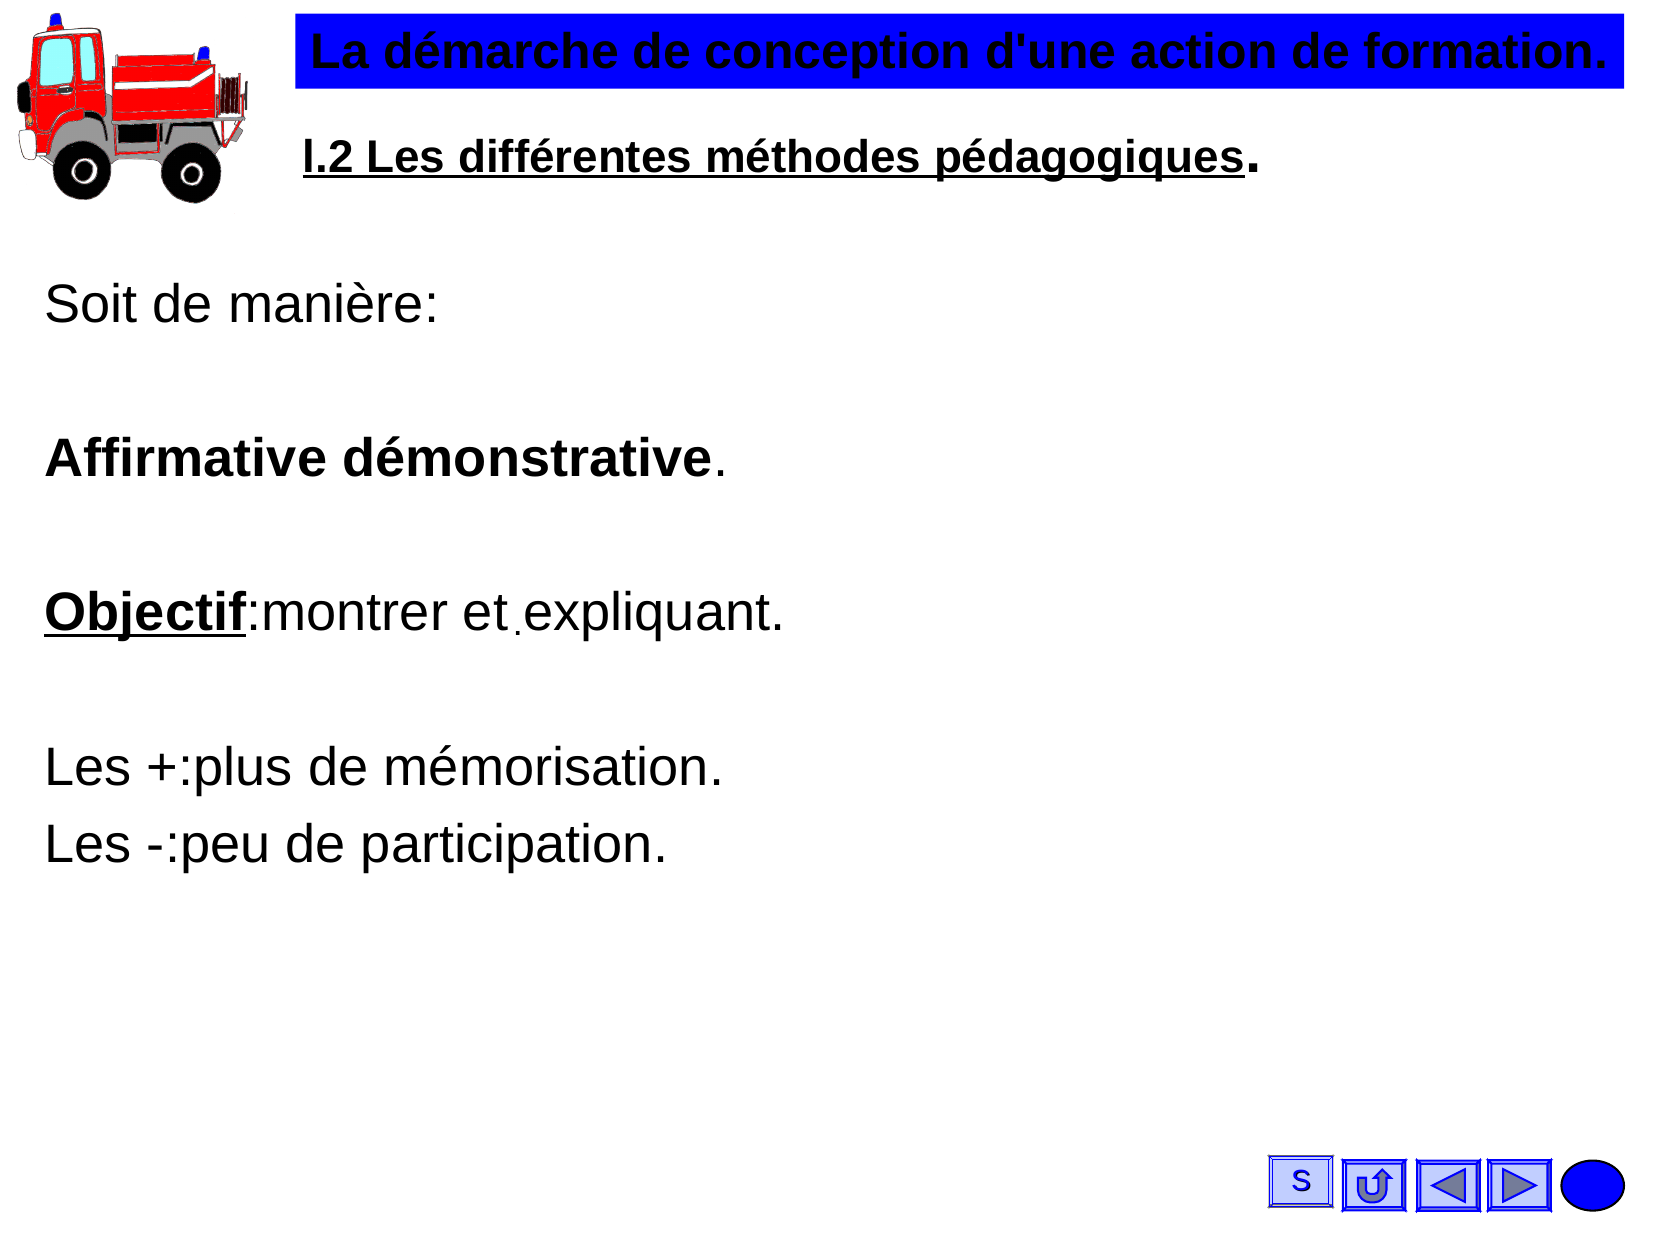

La démarche de conception d'une action de formation.
l.2 Les différentes méthodes pédagogiques.
Soit de manière:
Affirmative démonstrative.
Objectif:montrer et expliquant.
Les +:plus de mémorisation.
Les -:peu de participation.
#
.